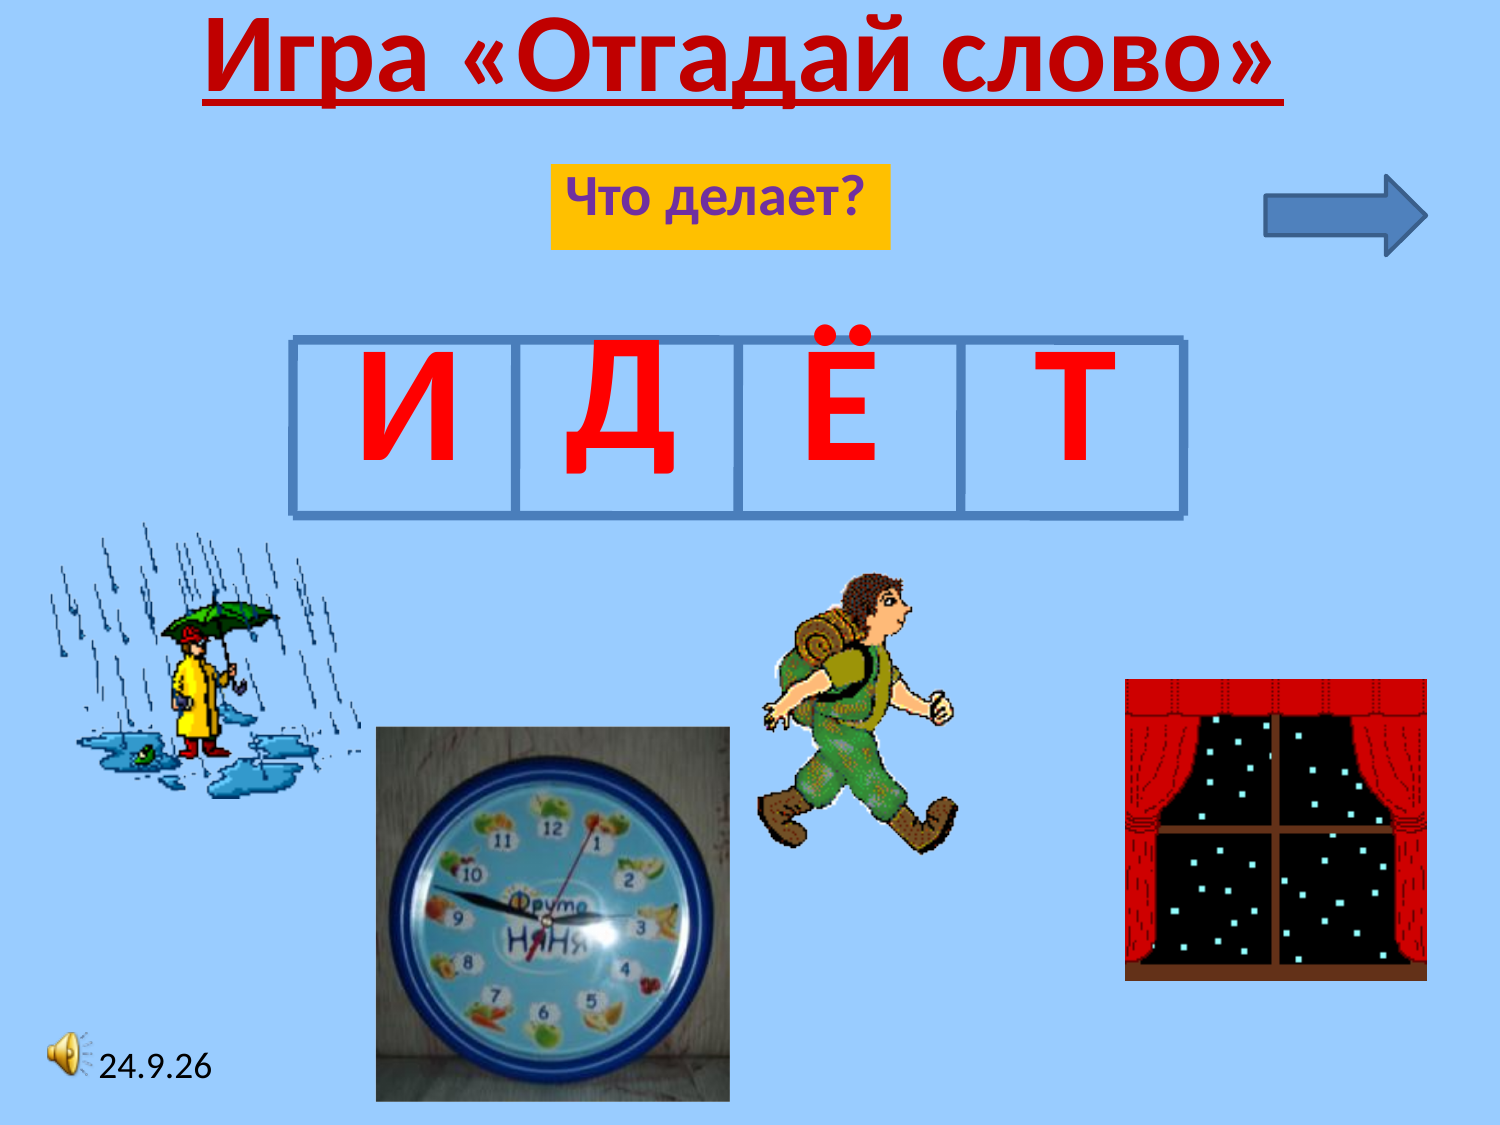

Игра «Отгадай слово»
Что делает?
Д
И
Ё
Т